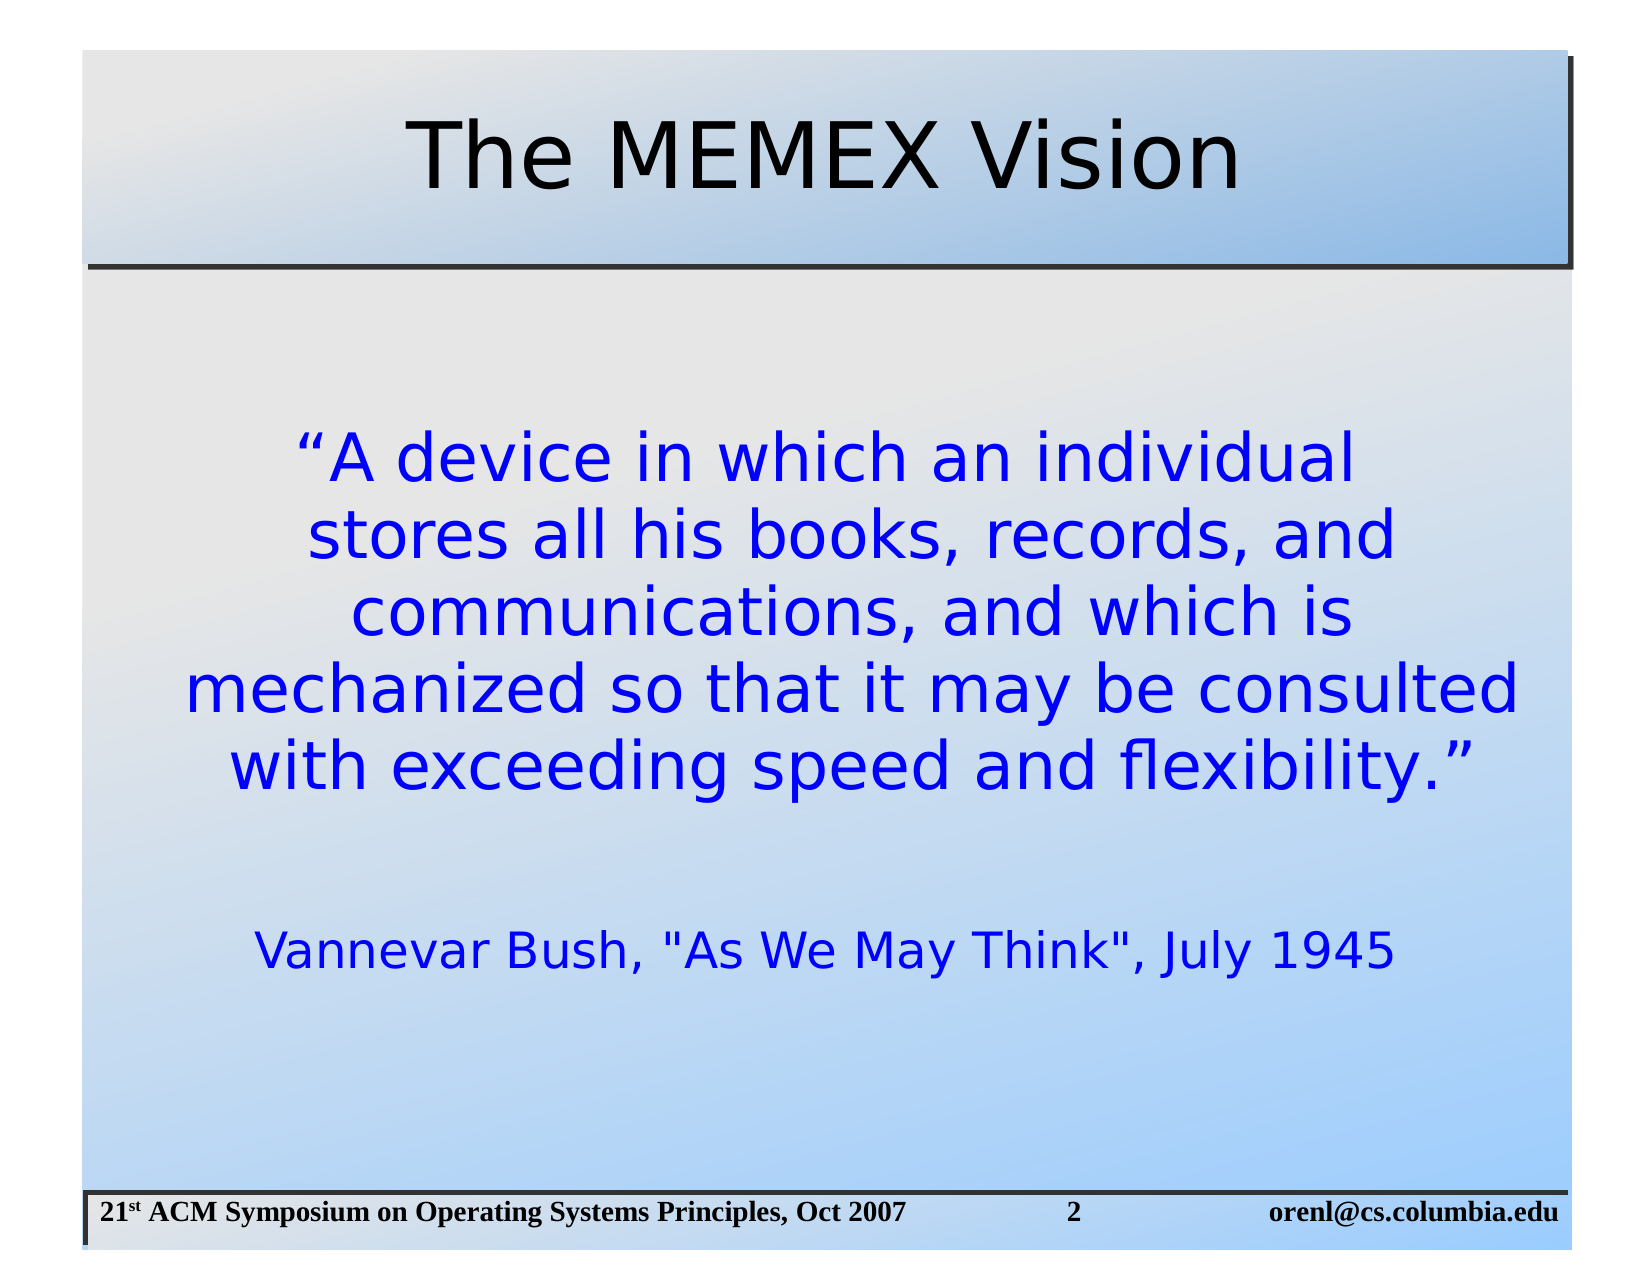

# The MEMEX Vision
“A device in which an individual
stores all his books, records, and
communications, and which is
mechanized so that it may be consulted with exceeding speed and flexibility.”
Vannevar Bush, "As We May Think", July 1945